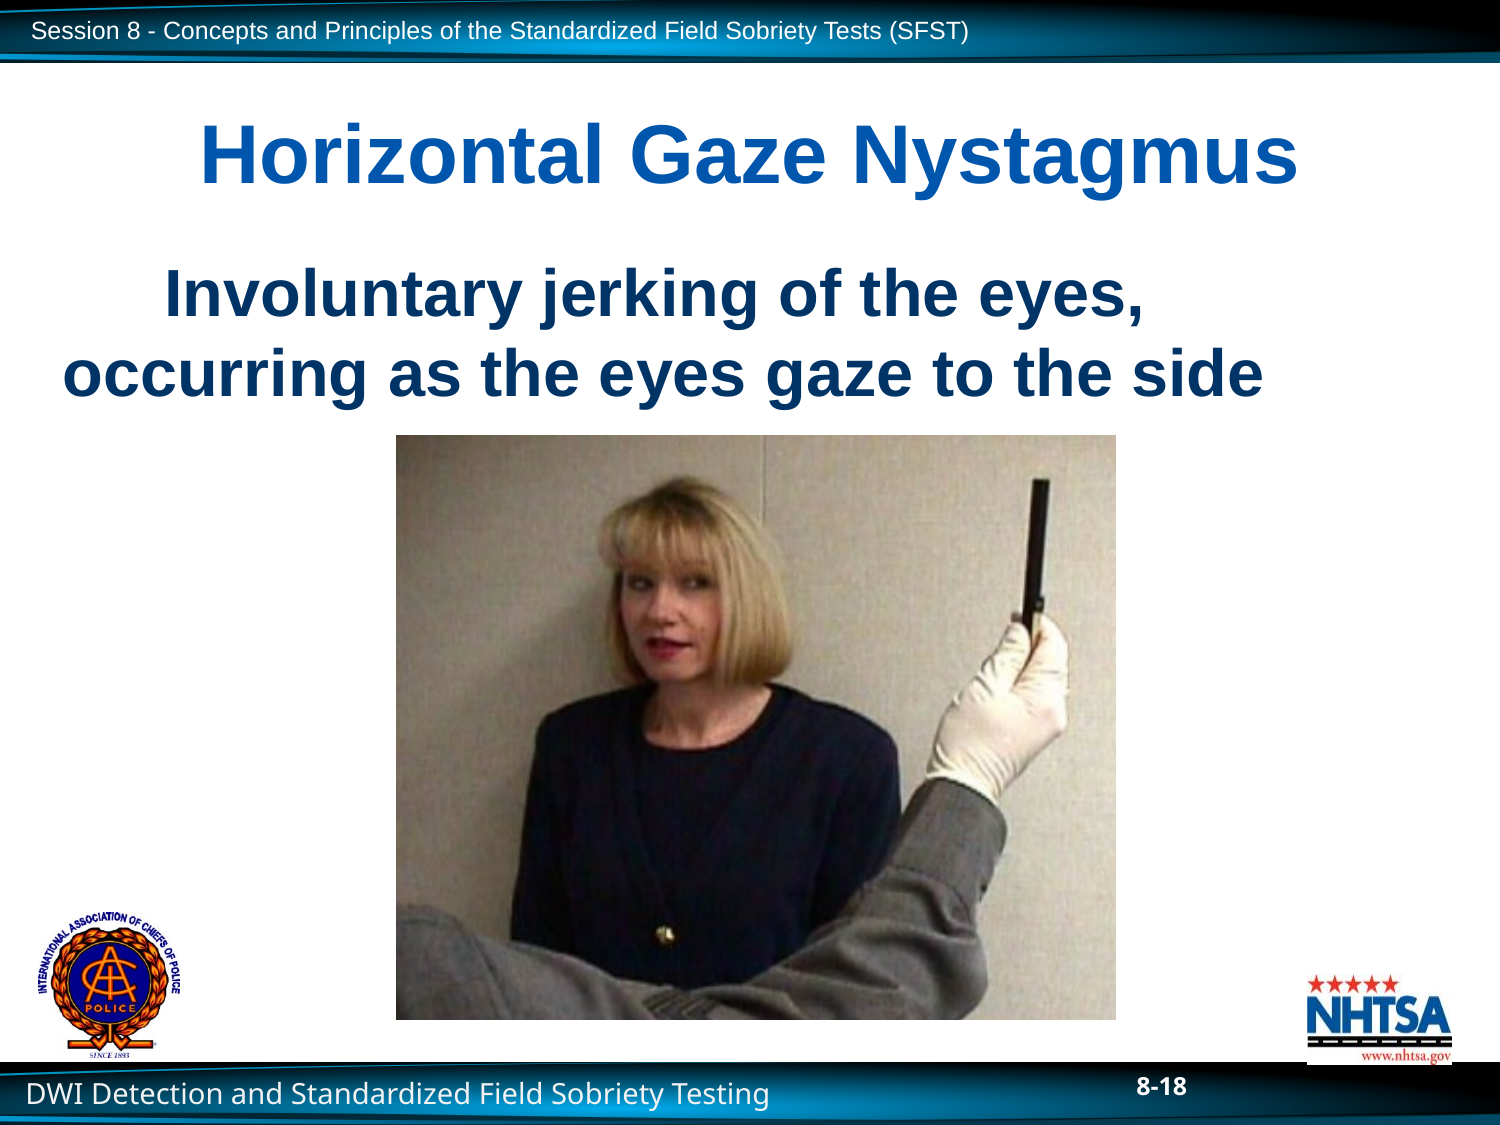

Horizontal Gaze Nystagmus
# Involuntary jerking of the eyes,
occurring as the eyes gaze to the side
8-18